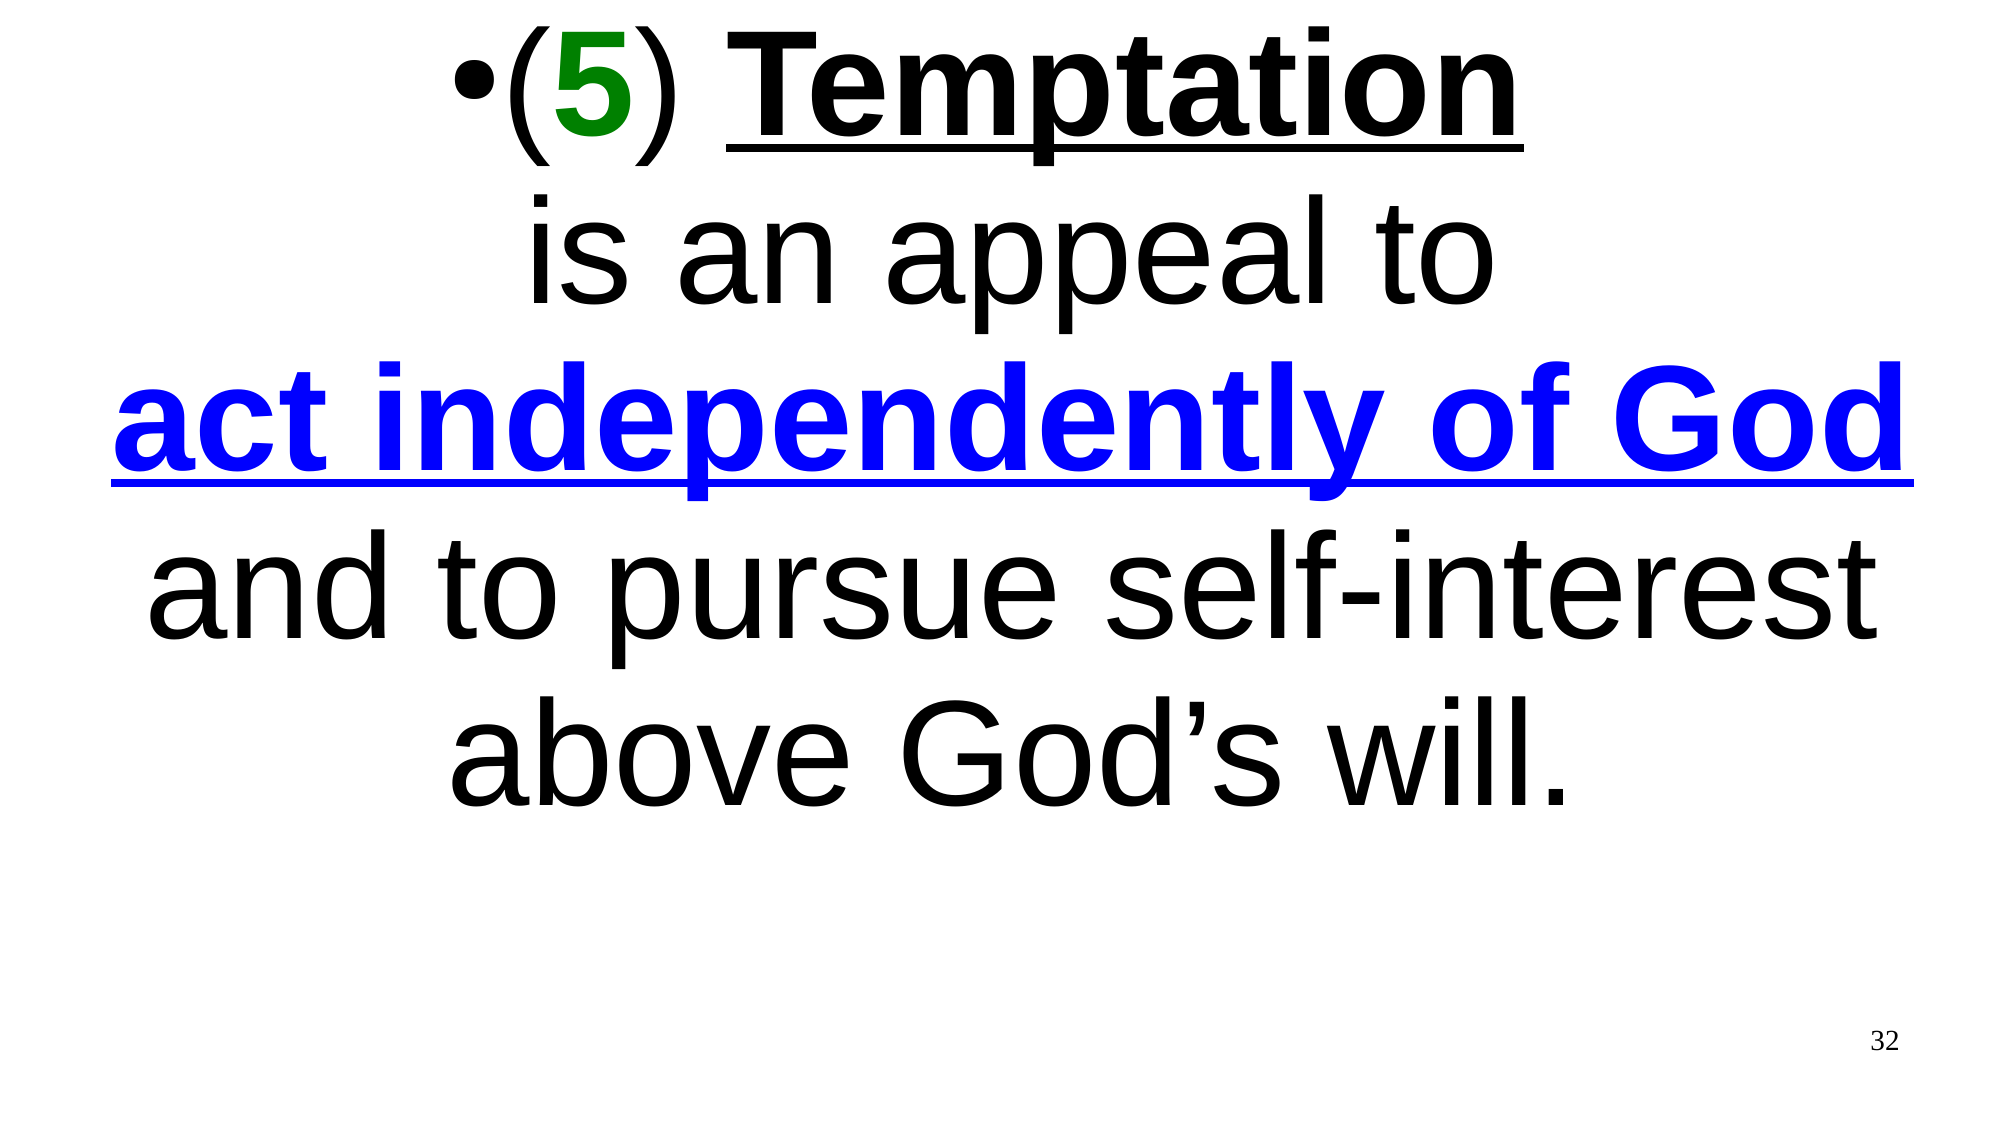

# (5) Temptation is an appeal to act independently of God and to pursue self-interest above God’s will.
32